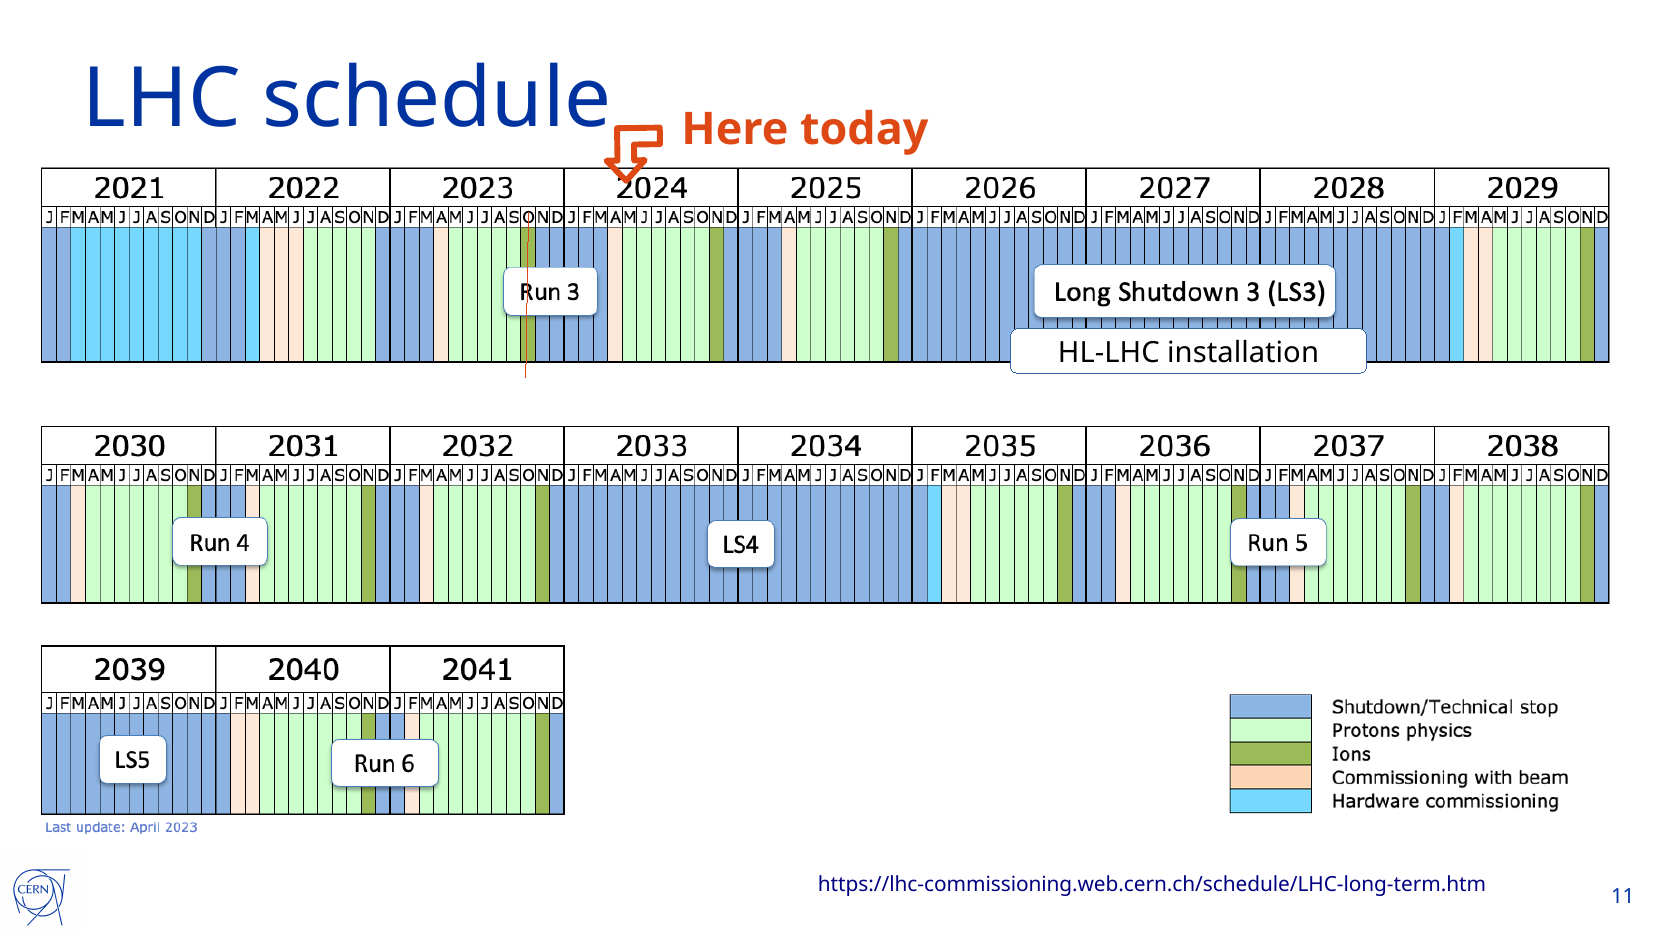

# LHC schedule
Here today
HL-LHC installation
https://lhc-commissioning.web.cern.ch/schedule/LHC-long-term.htm